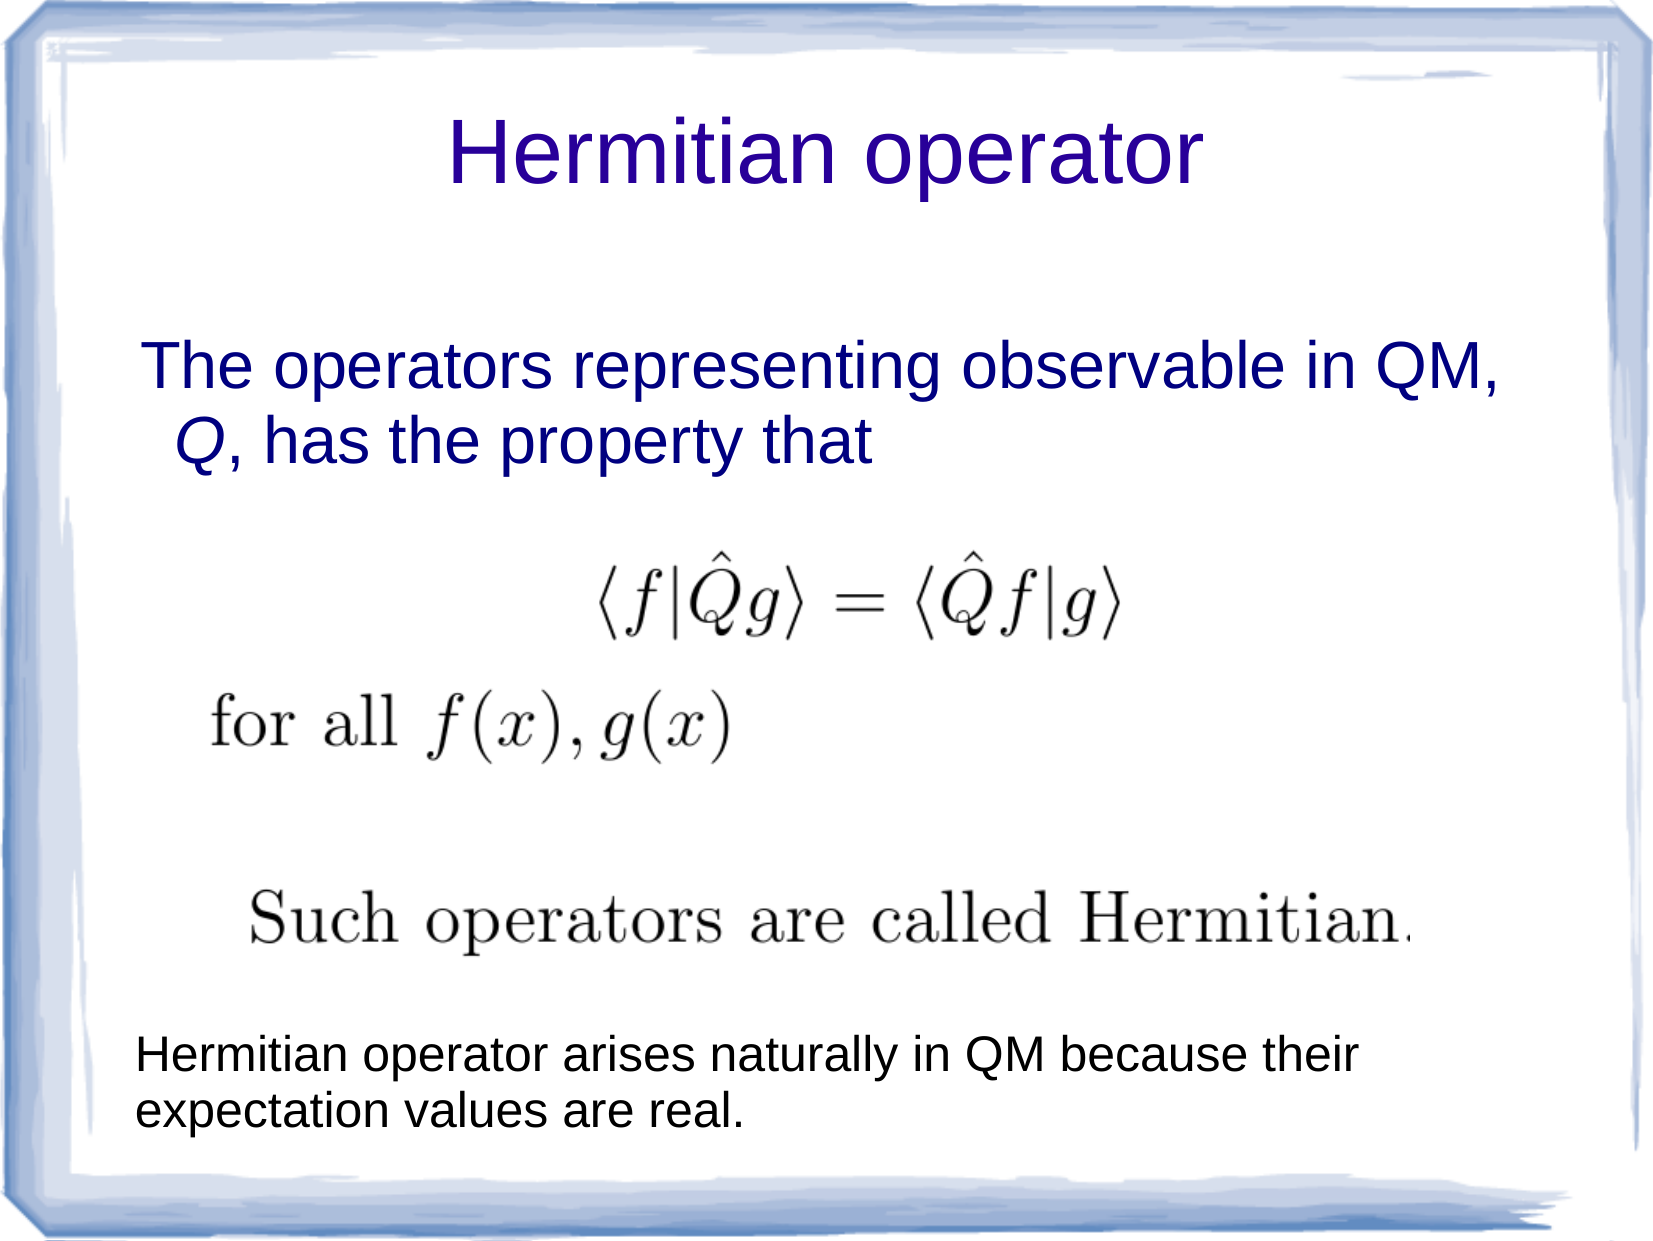

# Hermitian operator
 The operators representing observable in QM, Q, has the property that
Hermitian operator arises naturally in QM because their expectation values are real.